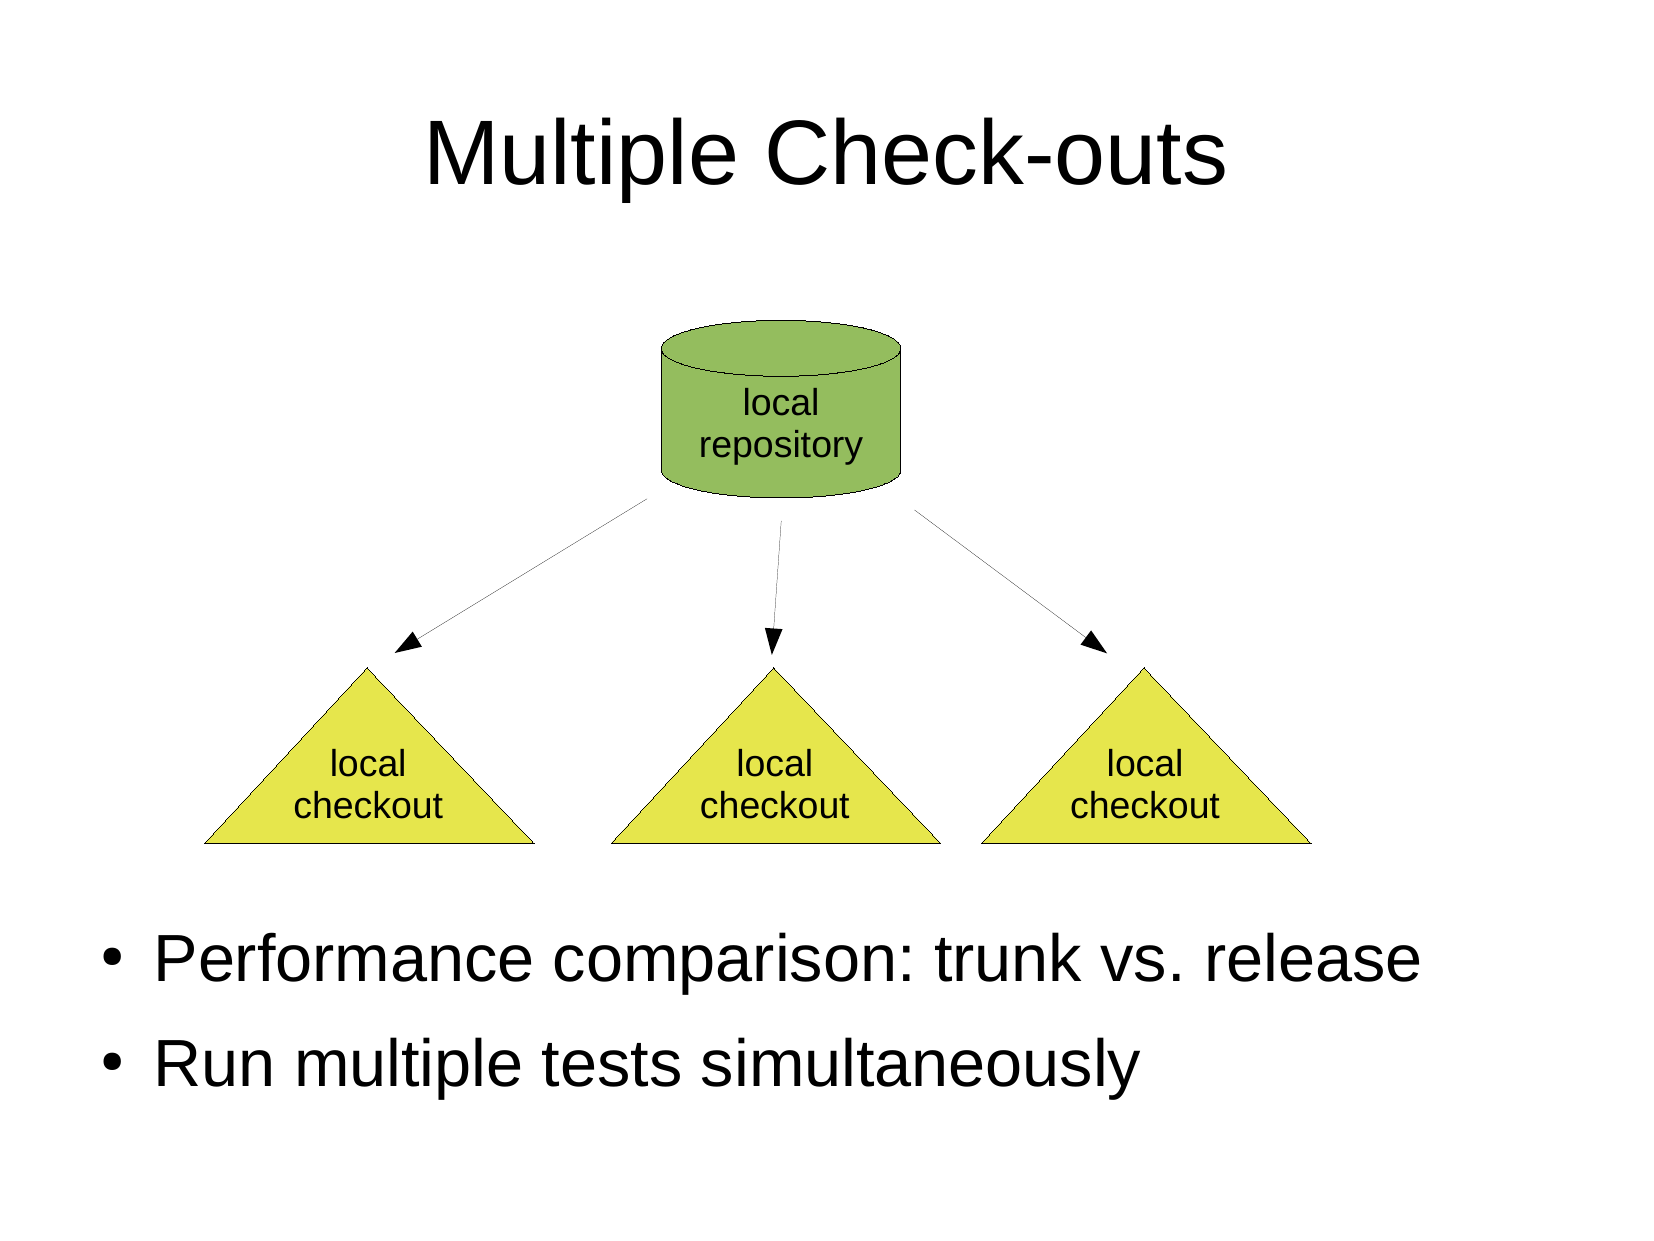

# Multiple Check-outs
local
repository
local
checkout
local
checkout
local
checkout
Performance comparison: trunk vs. release
Run multiple tests simultaneously